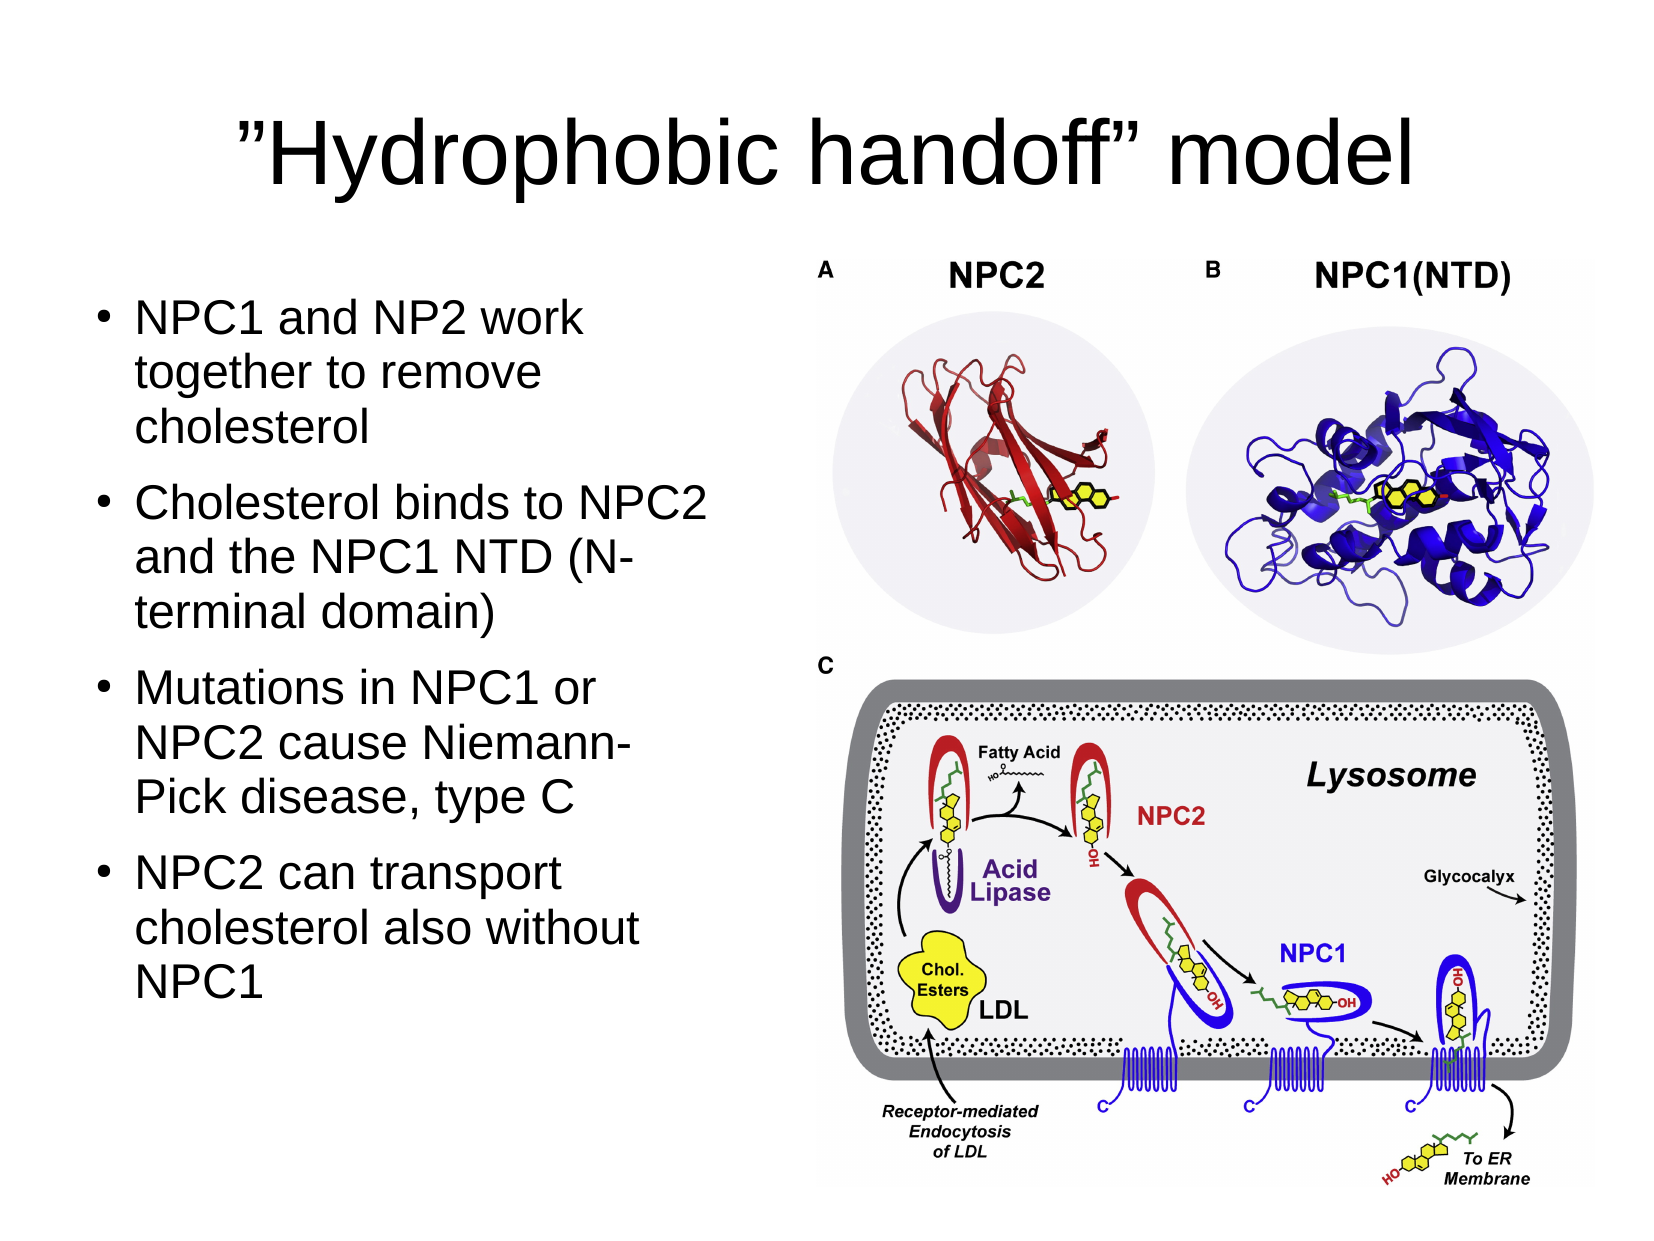

# ”Hydrophobic handoff” model
NPC1 and NP2 work together to remove cholesterol
Cholesterol binds to NPC2 and the NPC1 NTD (N-terminal domain)
Mutations in NPC1 or NPC2 cause Niemann-Pick disease, type C
NPC2 can transport cholesterol also without NPC1